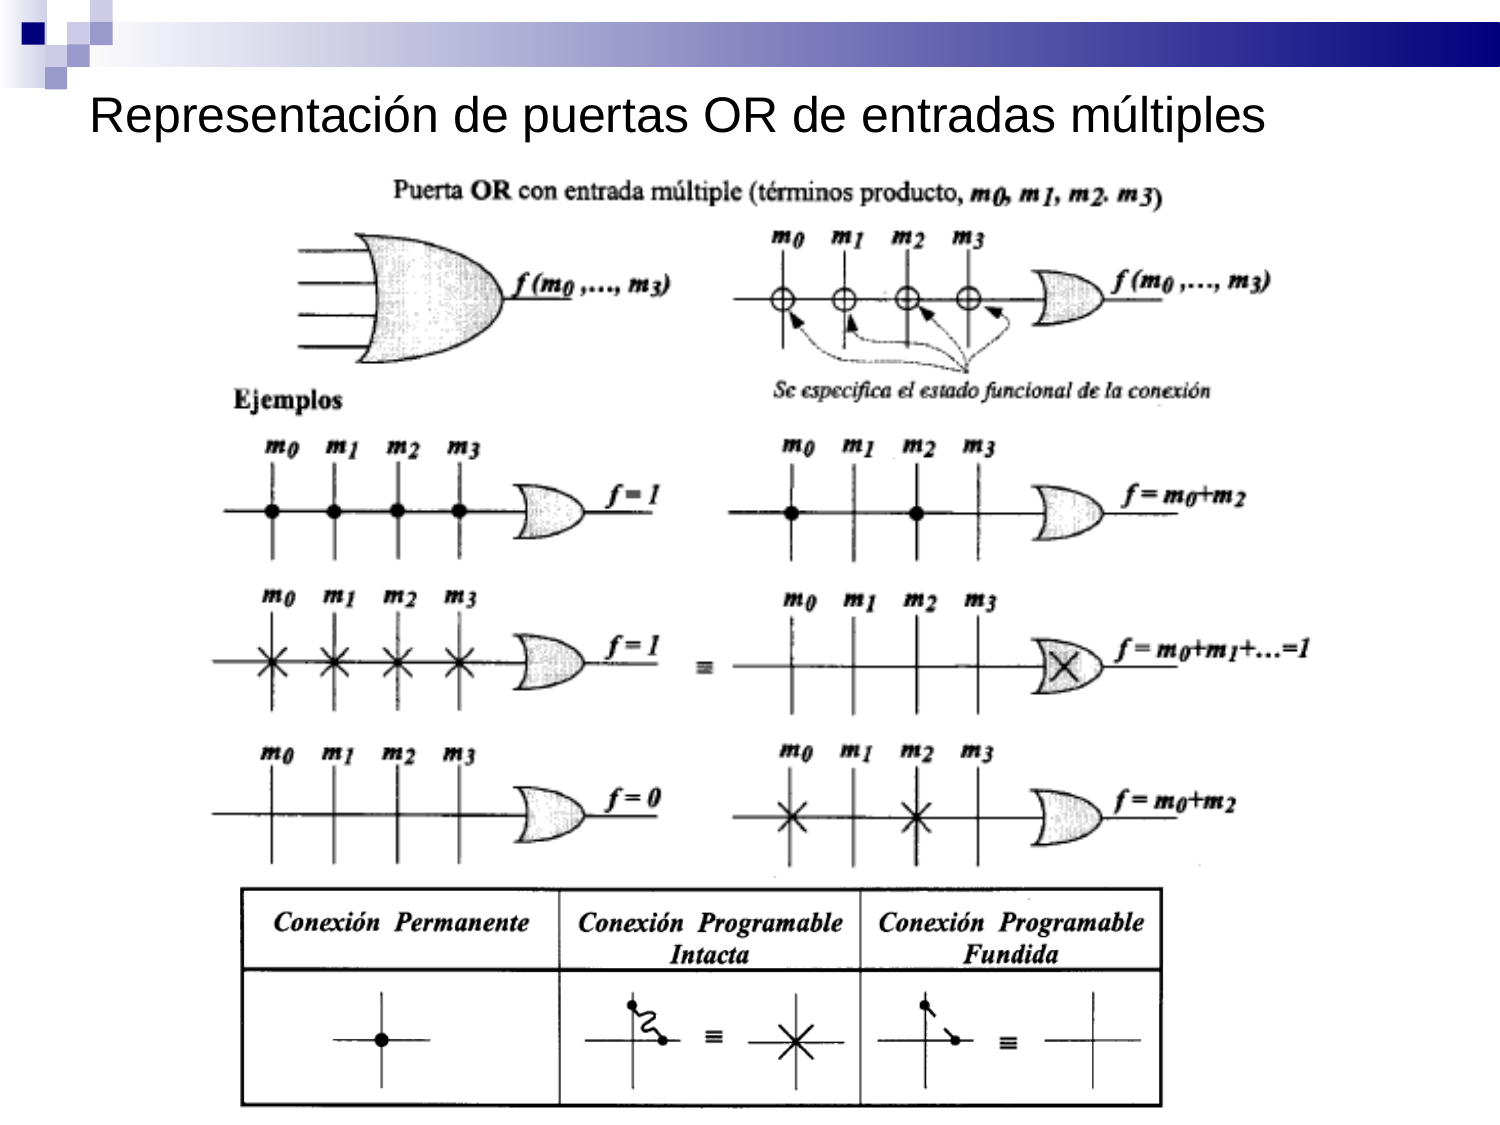

# Representación de puertas OR de entradas múltiples